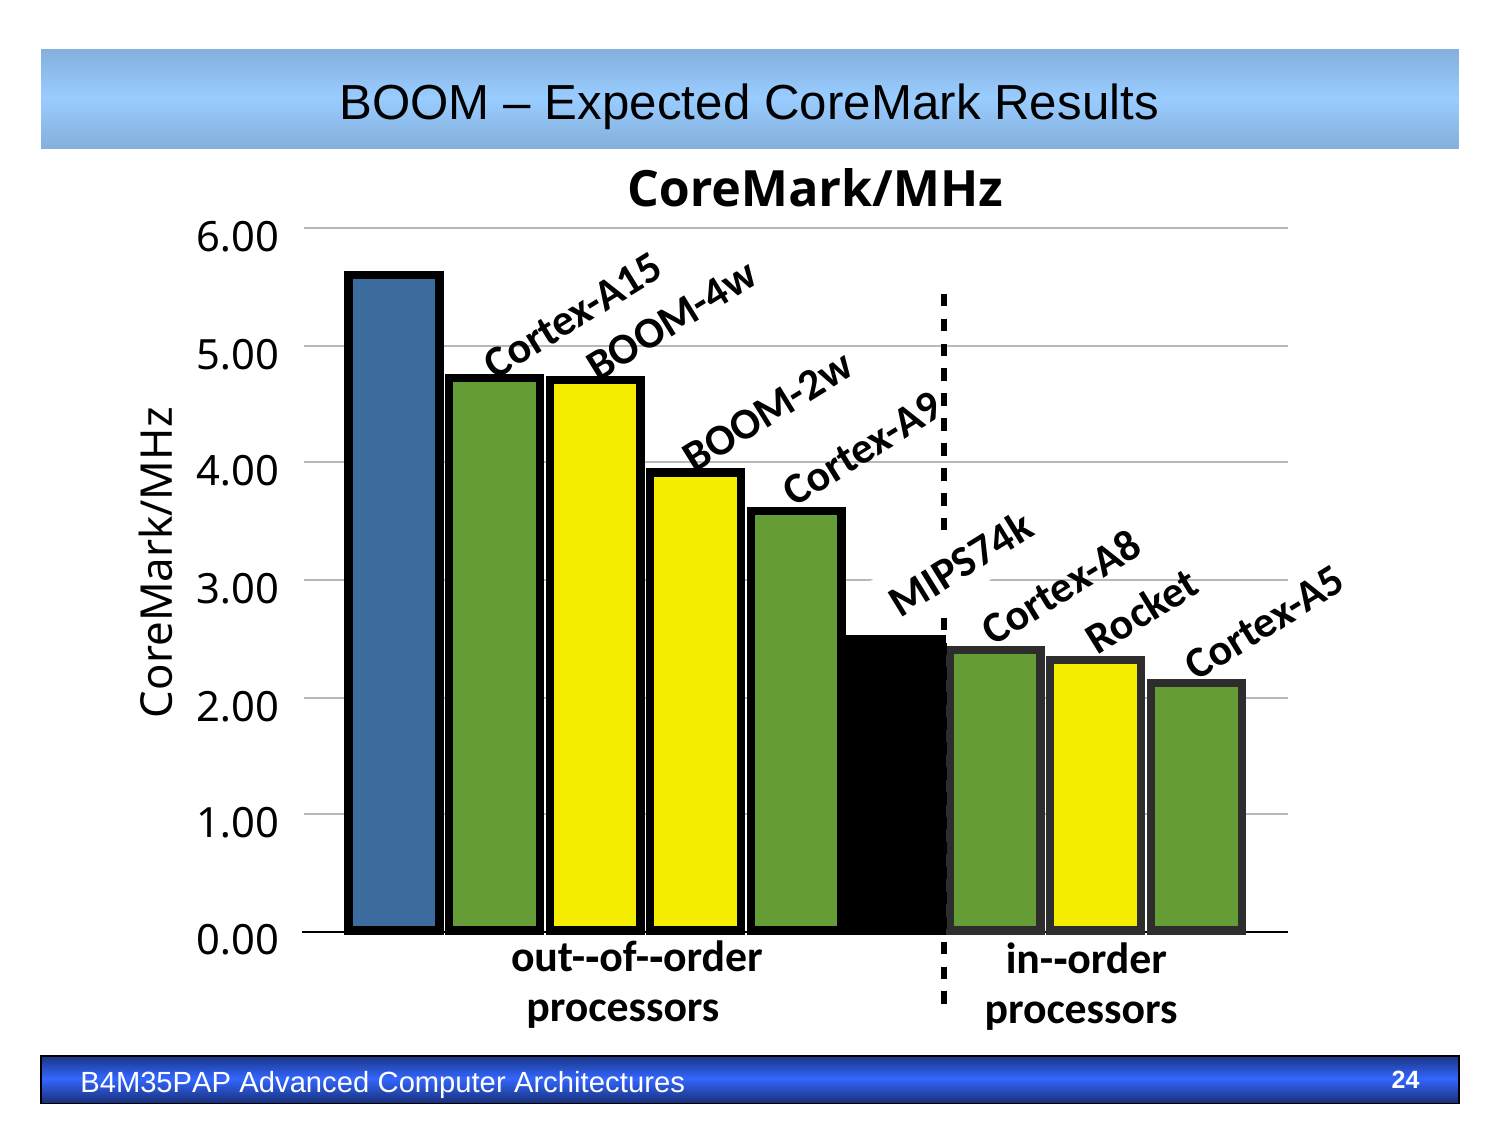

# BOOM – Expected CoreMark Results
CoreMark/MHz
6.00
Cortex-­A15
BOOM-­4w
5.00
BOOM-­2w
Cortex-­A9
4.00
CoreMark/MHz
MIPS74k
3.00
Cortex-­A8
Rocket
Cortex-­A5
2.00
1.00
0.00
out-­‐of-­‐order
in-­‐order
processors
processors